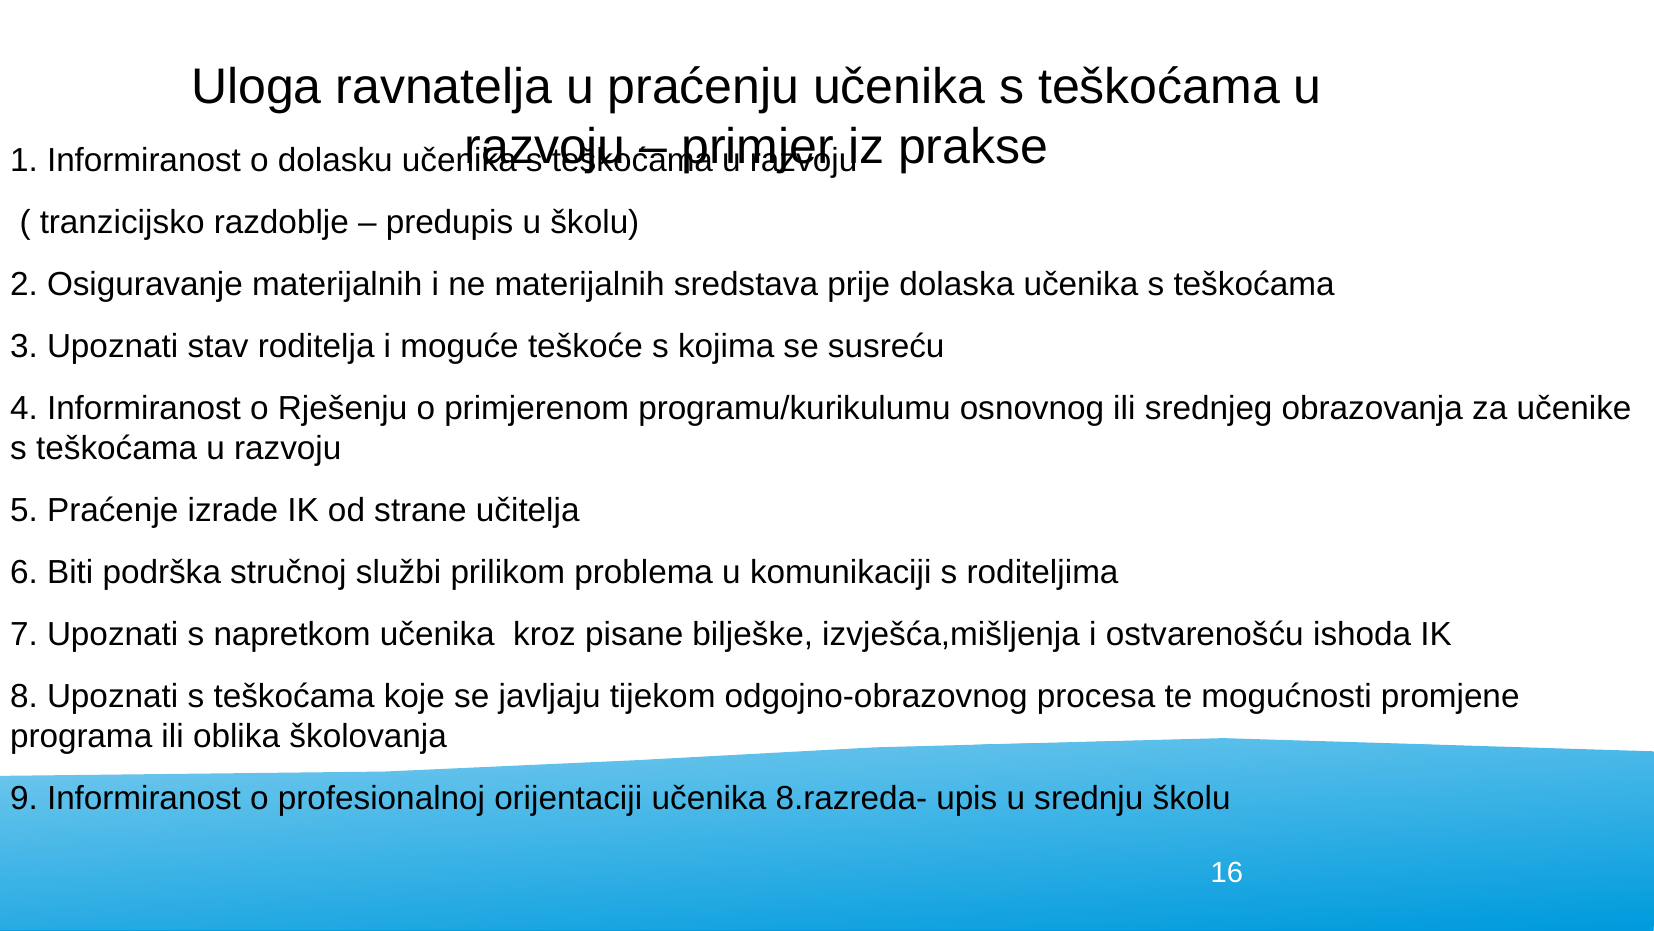

# Uloga ravnatelja u praćenju učenika s teškoćama u razvoju – primjer iz prakse
1. Informiranost o dolasku učenika s teškoćama u razvoju
 ( tranzicijsko razdoblje – predupis u školu)
2. Osiguravanje materijalnih i ne materijalnih sredstava prije dolaska učenika s teškoćama
3. Upoznati stav roditelja i moguće teškoće s kojima se susreću
4. Informiranost o Rješenju o primjerenom programu/kurikulumu osnovnog ili srednjeg obrazovanja za učenike s teškoćama u razvoju
5. Praćenje izrade IK od strane učitelja
6. Biti podrška stručnoj službi prilikom problema u komunikaciji s roditeljima
7. Upoznati s napretkom učenika kroz pisane bilješke, izvješća,mišljenja i ostvarenošću ishoda IK
8. Upoznati s teškoćama koje se javljaju tijekom odgojno-obrazovnog procesa te mogućnosti promjene programa ili oblika školovanja
9. Informiranost o profesionalnoj orijentaciji učenika 8.razreda- upis u srednju školu